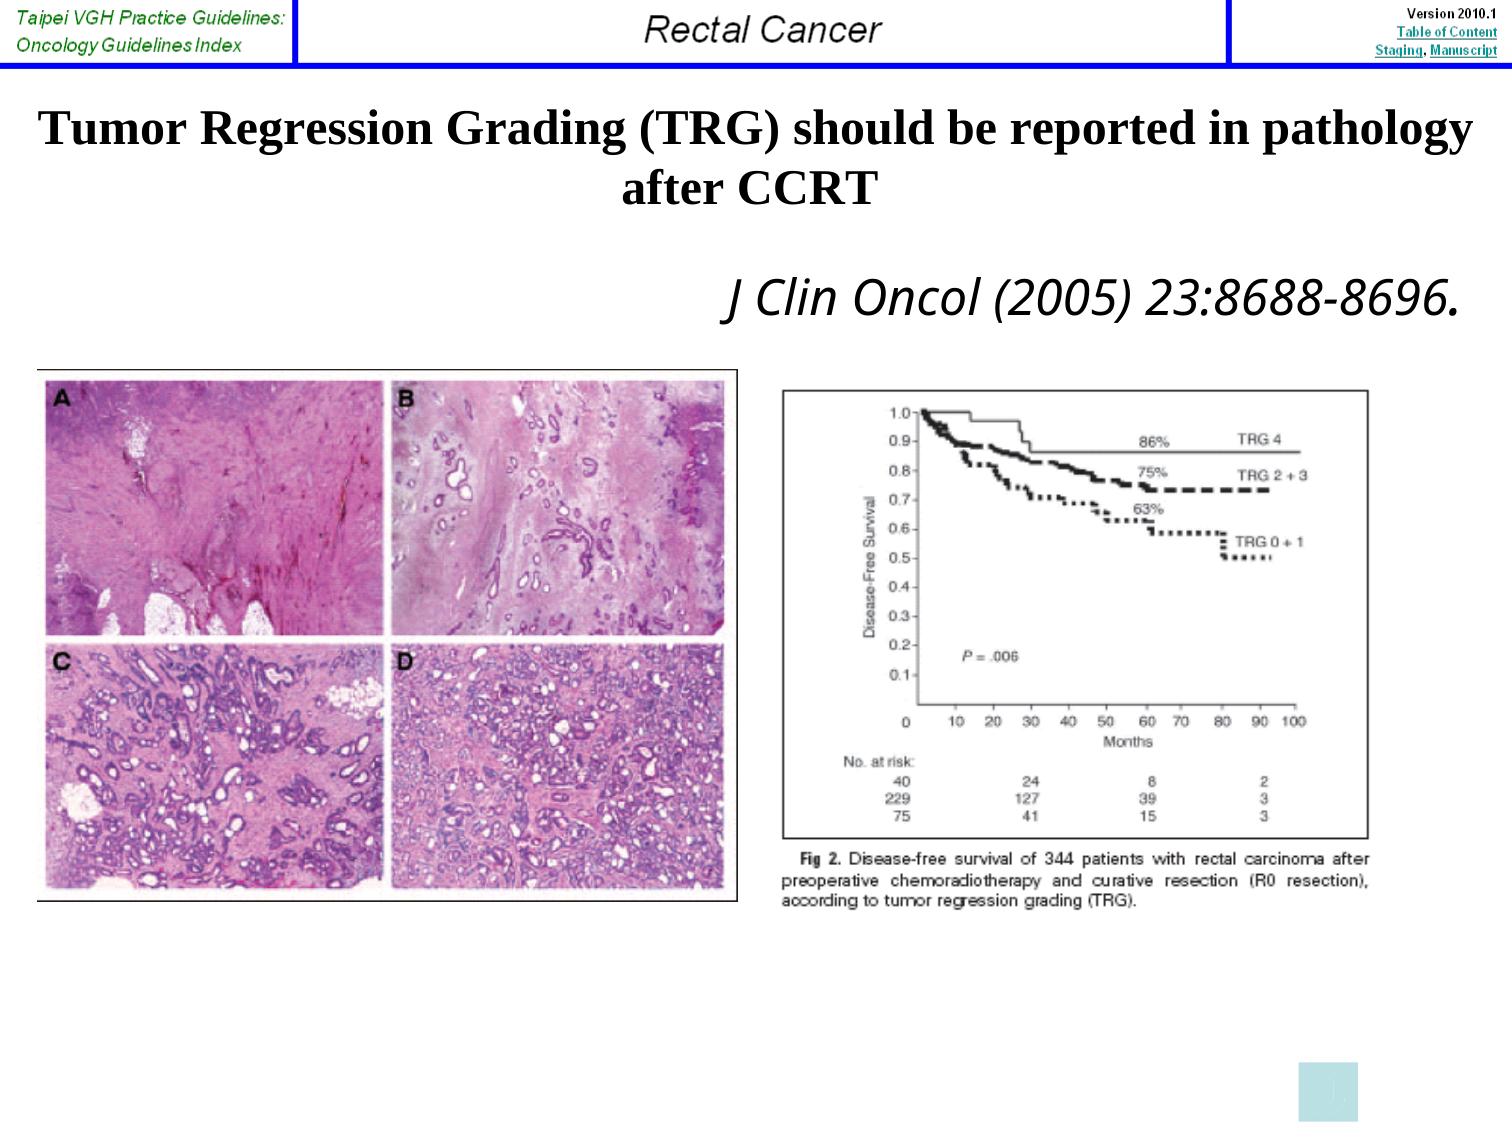

# Tumor Regression Grading (TRG) should be reported in pathology after CCRT
J Clin Oncol (2005) 23:8688-8696.